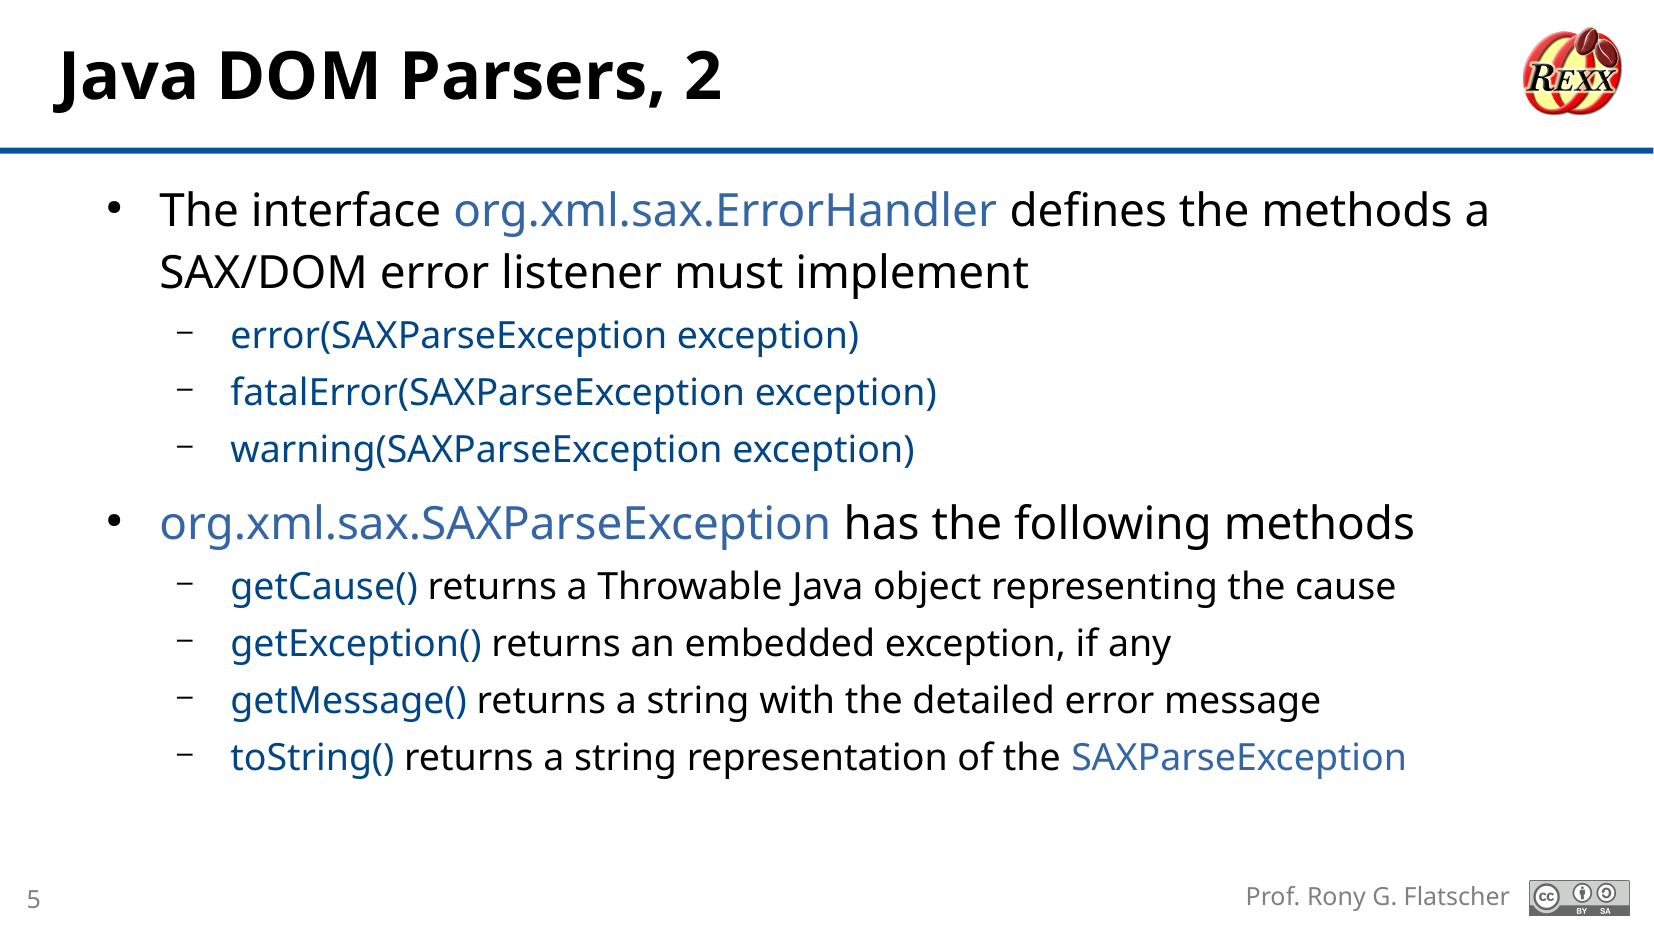

# Java DOM Parsers, 2
The interface org.xml.sax.ErrorHandler defines the methods a SAX/DOM error listener must implement
error(SAXParseException exception)
fatalError(SAXParseException exception)
warning(SAXParseException exception)
org.xml.sax.SAXParseException has the following methods
getCause() returns a Throwable Java object representing the cause
getException() returns an embedded exception, if any
getMessage() returns a string with the detailed error message
toString() returns a string representation of the SAXParseException